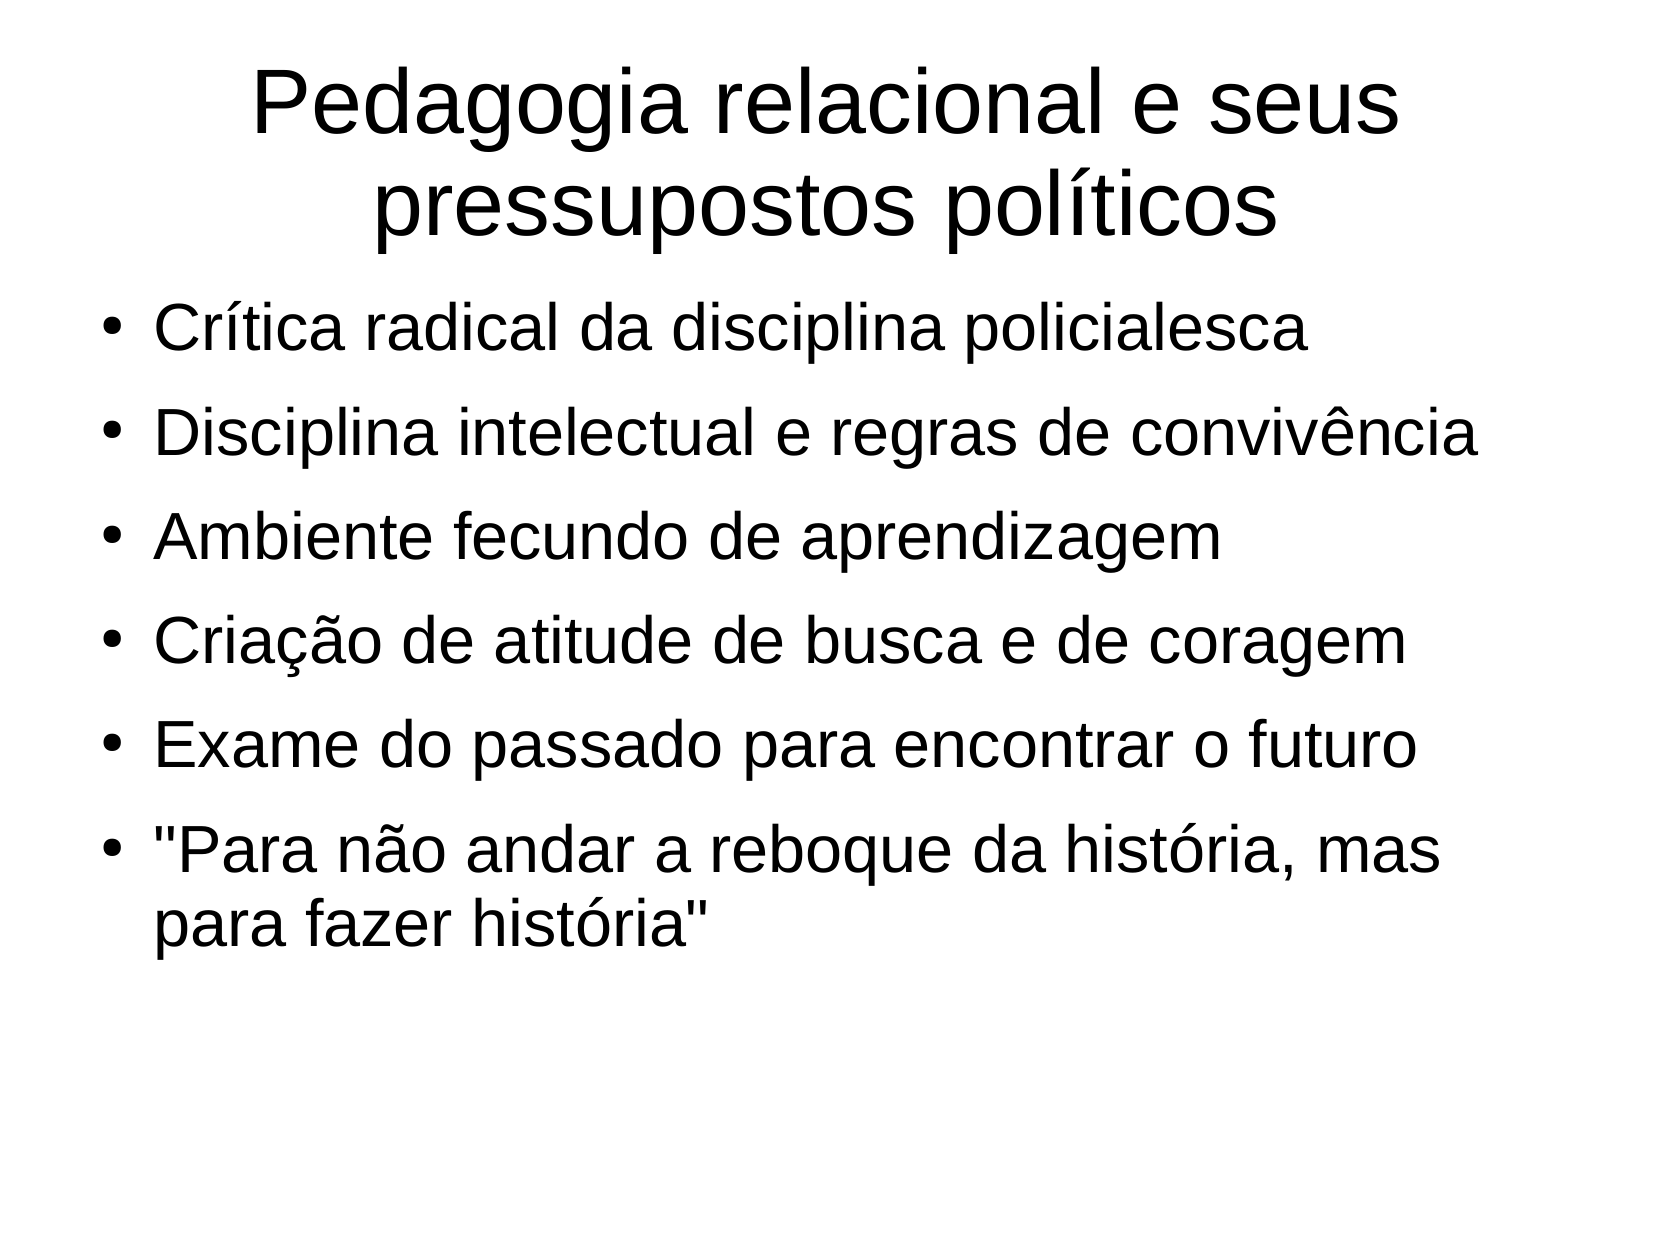

# Pedagogia relacional e seus pressupostos políticos
Crítica radical da disciplina policialesca
Disciplina intelectual e regras de convivência
Ambiente fecundo de aprendizagem
Criação de atitude de busca e de coragem
Exame do passado para encontrar o futuro
"Para não andar a reboque da história, mas para fazer história"